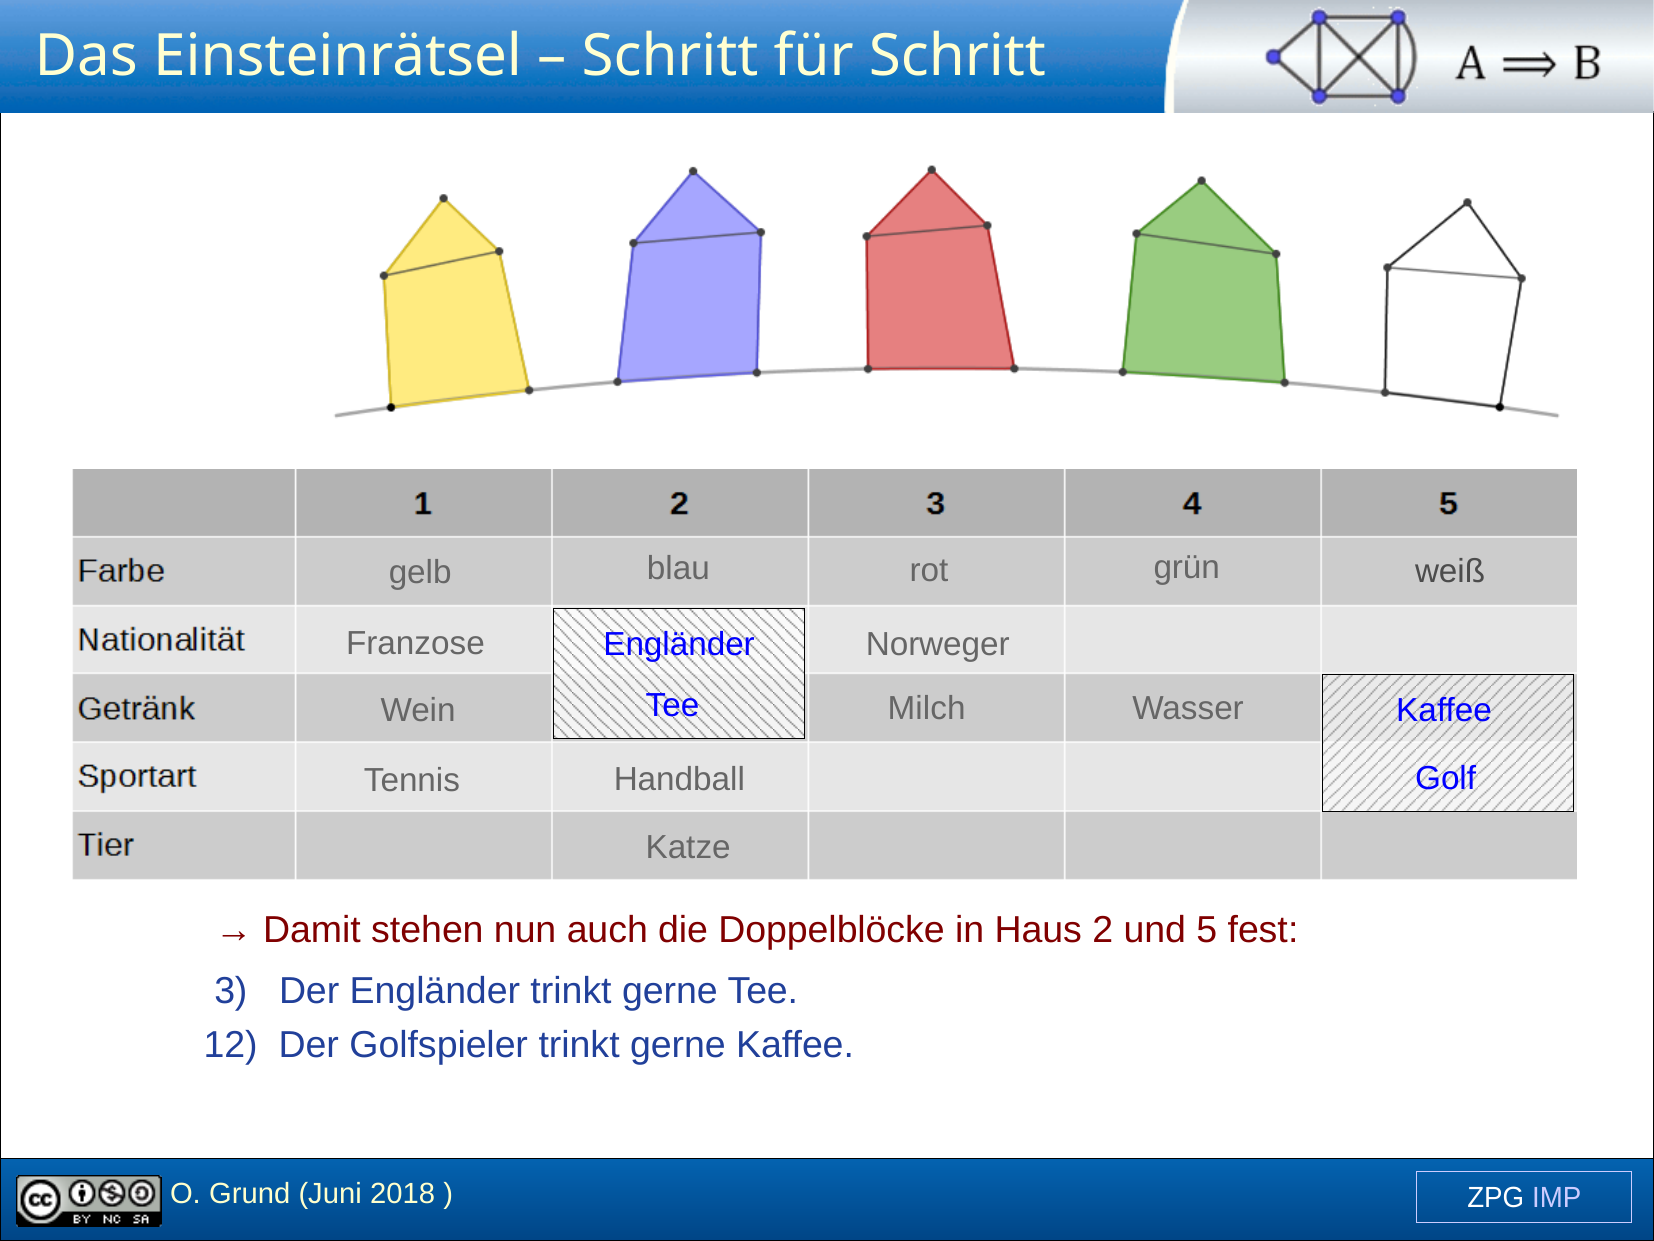

# Das Einsteinrätsel – Schritt für Schritt
grün
blau
rot
weiß
gelb
Franzose
Norweger
Engländer
Tee
Milch
Wasser
Wein
Kaffee
Golf
Handball
Tennis
Katze
→ Damit stehen nun auch die Doppelblöcke in Haus 2 und 5 fest:
 3) Der Engländer trinkt gerne Tee.
12) Der Golfspieler trinkt gerne Kaffee.
7